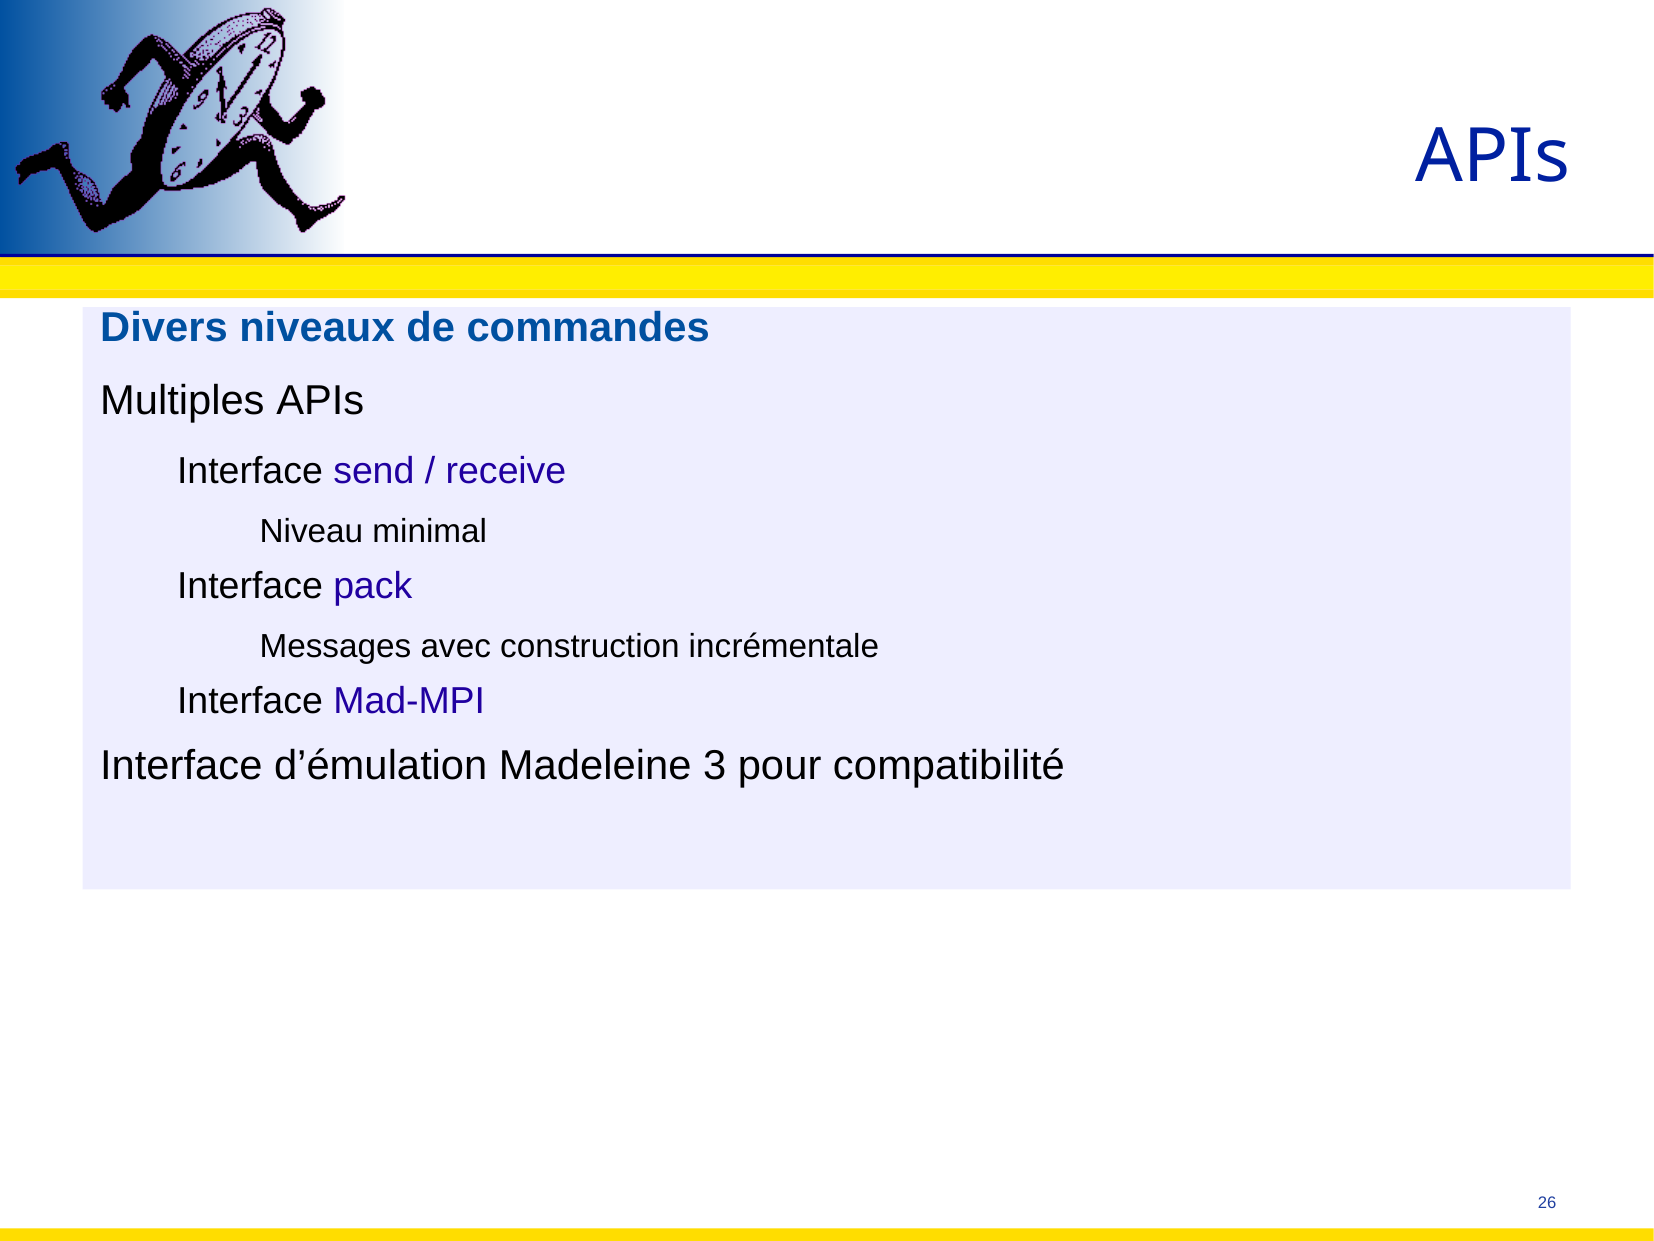

# APIs
Divers niveaux de commandes
Multiples APIs
Interface send / receive
Niveau minimal
Interface pack
Messages avec construction incrémentale
Interface Mad-MPI
Interface d’émulation Madeleine 3 pour compatibilité